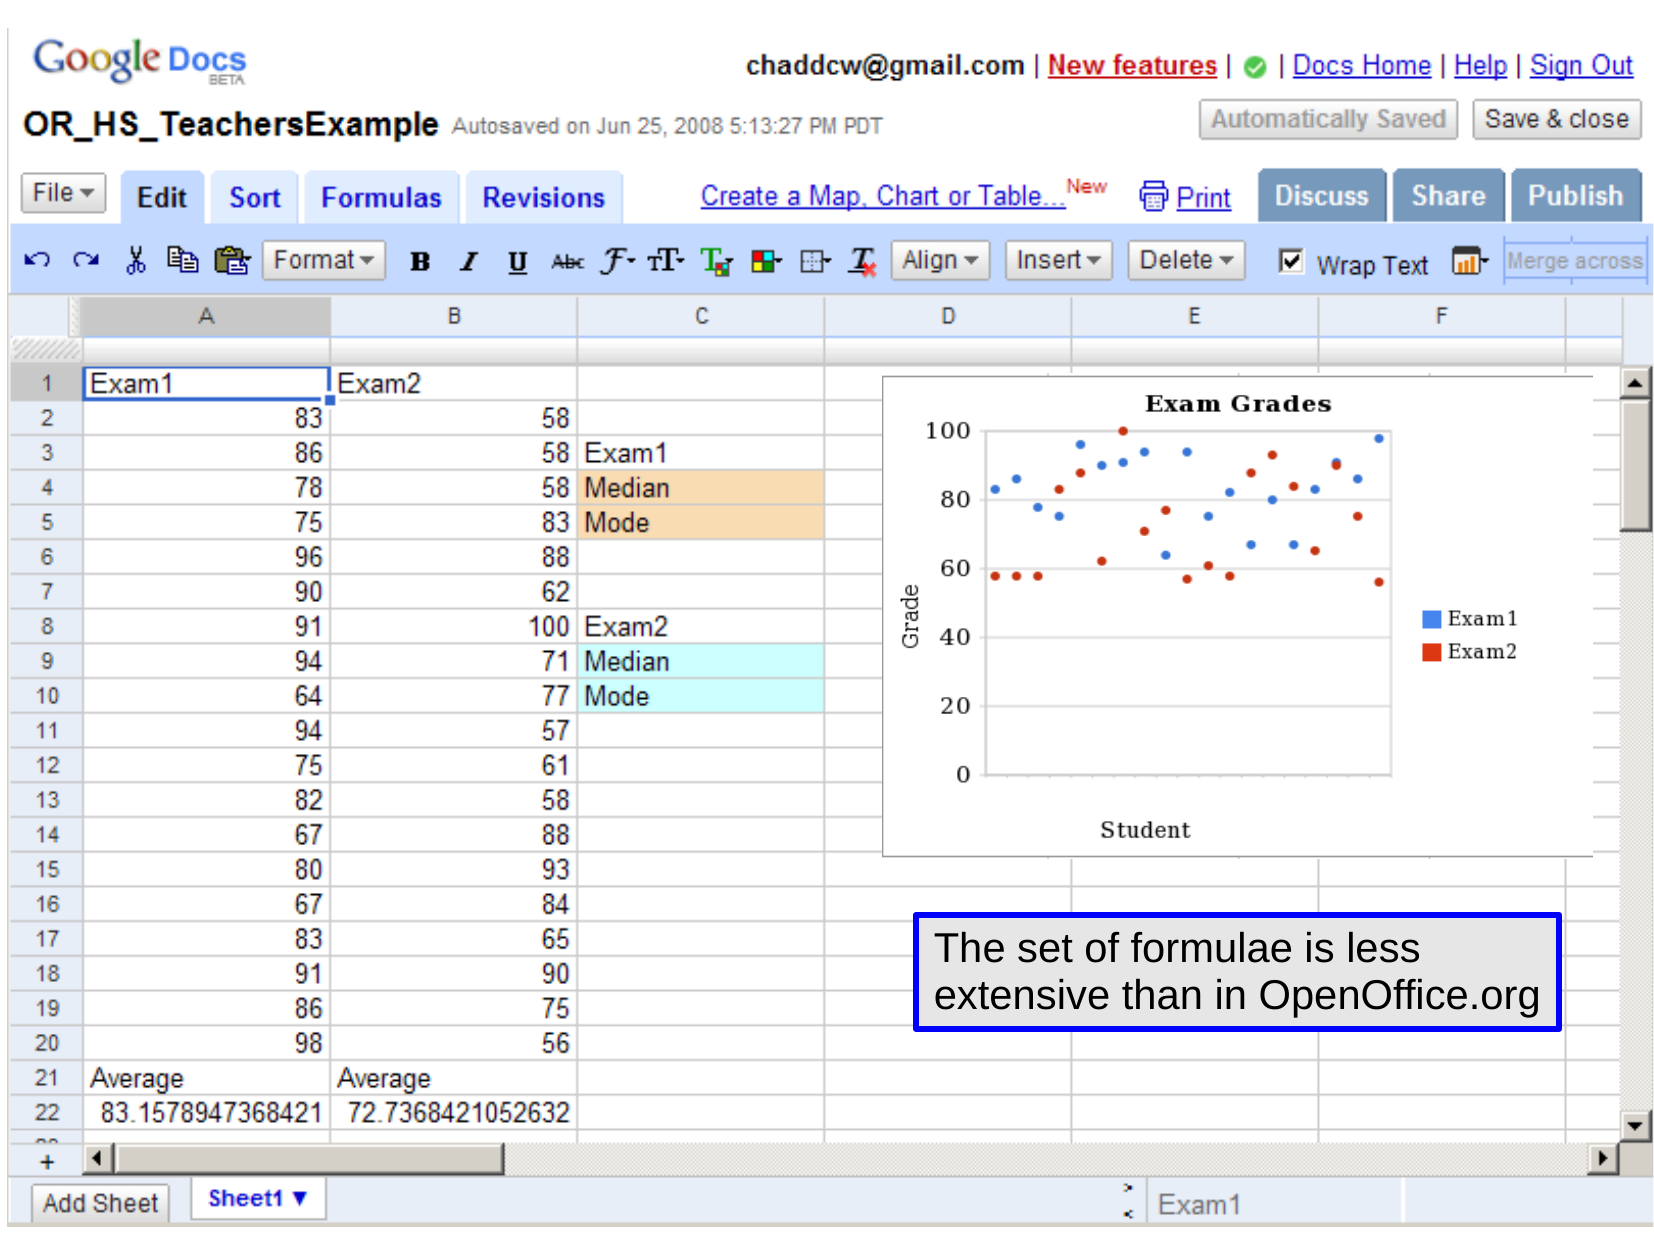

#
The set of formulae is less
extensive than in OpenOffice.org